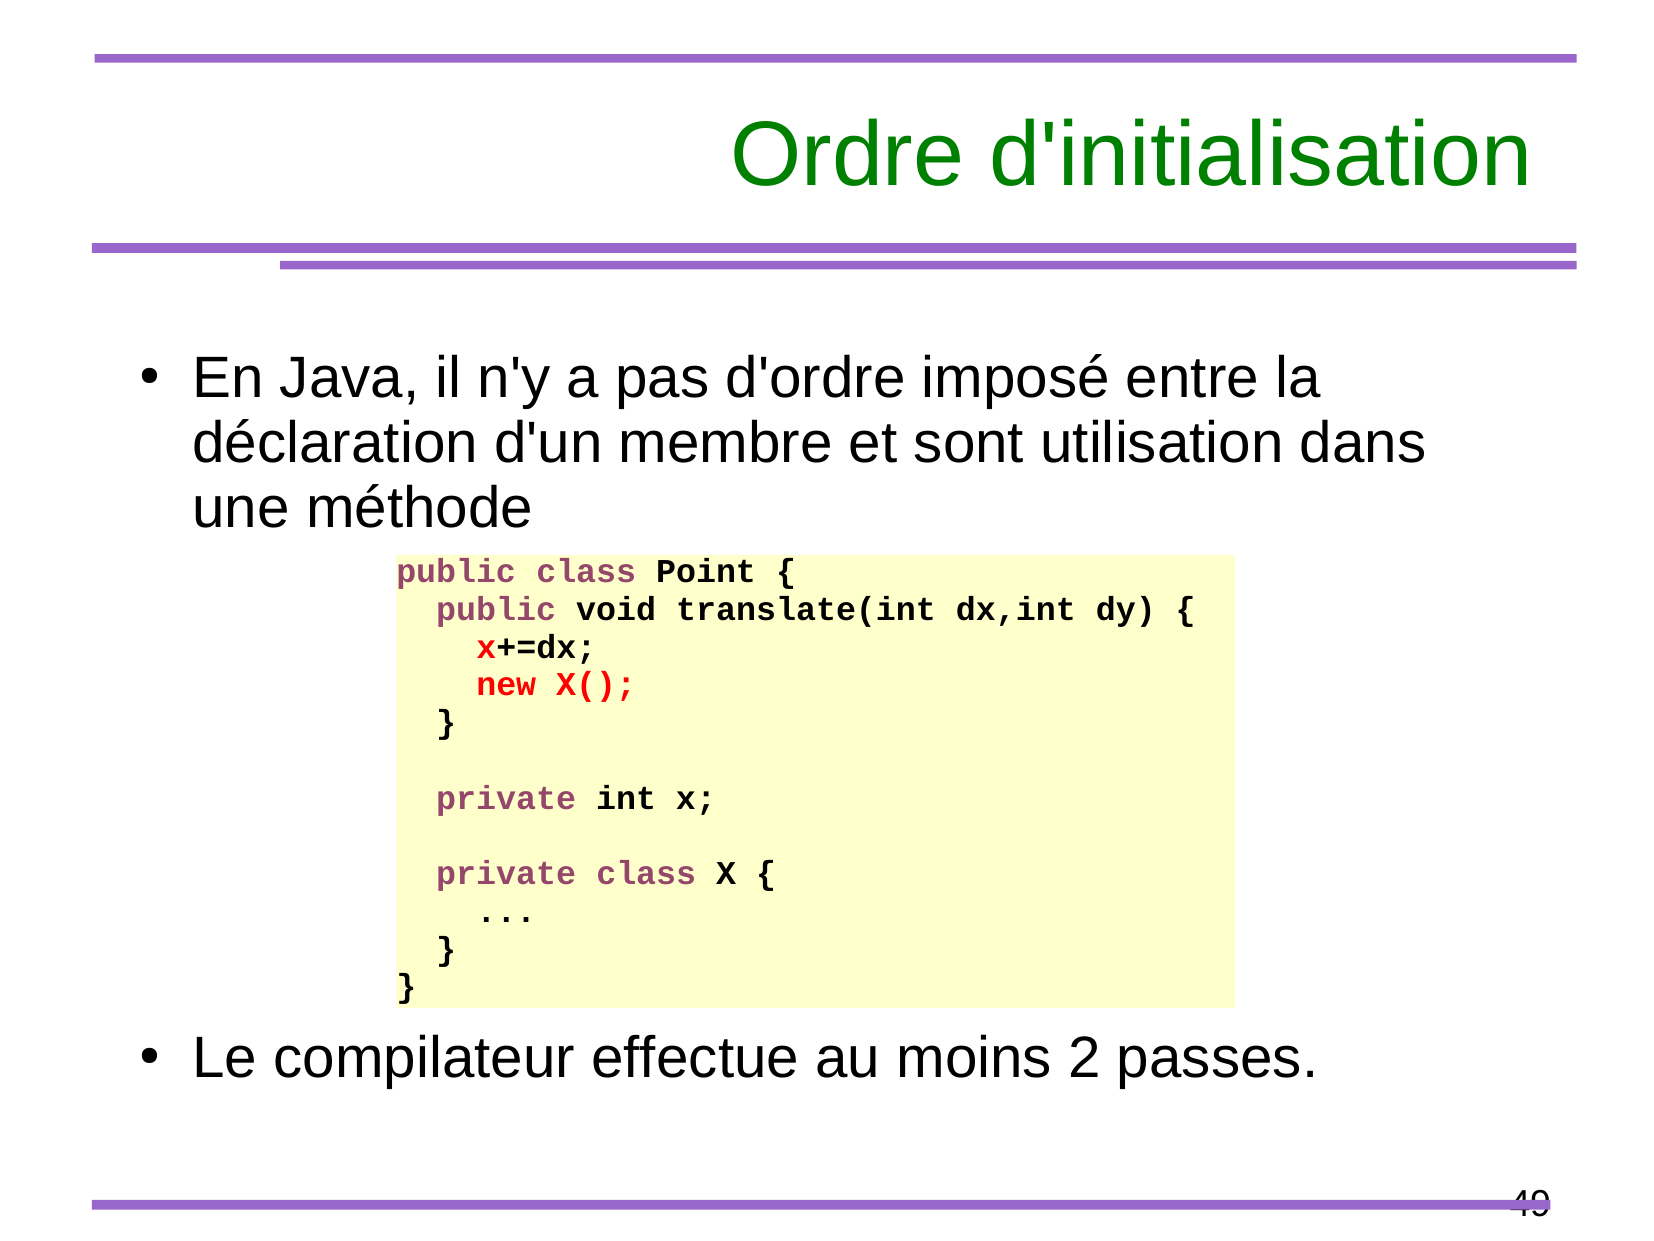

# Ordre d'initialisation
En Java, il n'y a pas d'ordre imposé entre la déclaration d'un membre et sont utilisation dans une méthode
Le compilateur effectue au moins 2 passes.
public class Point {
 public void translate(int dx,int dy) {
 x+=dx;
 new X();
 }
 private int x;
 private class X {
 ...
 }
}